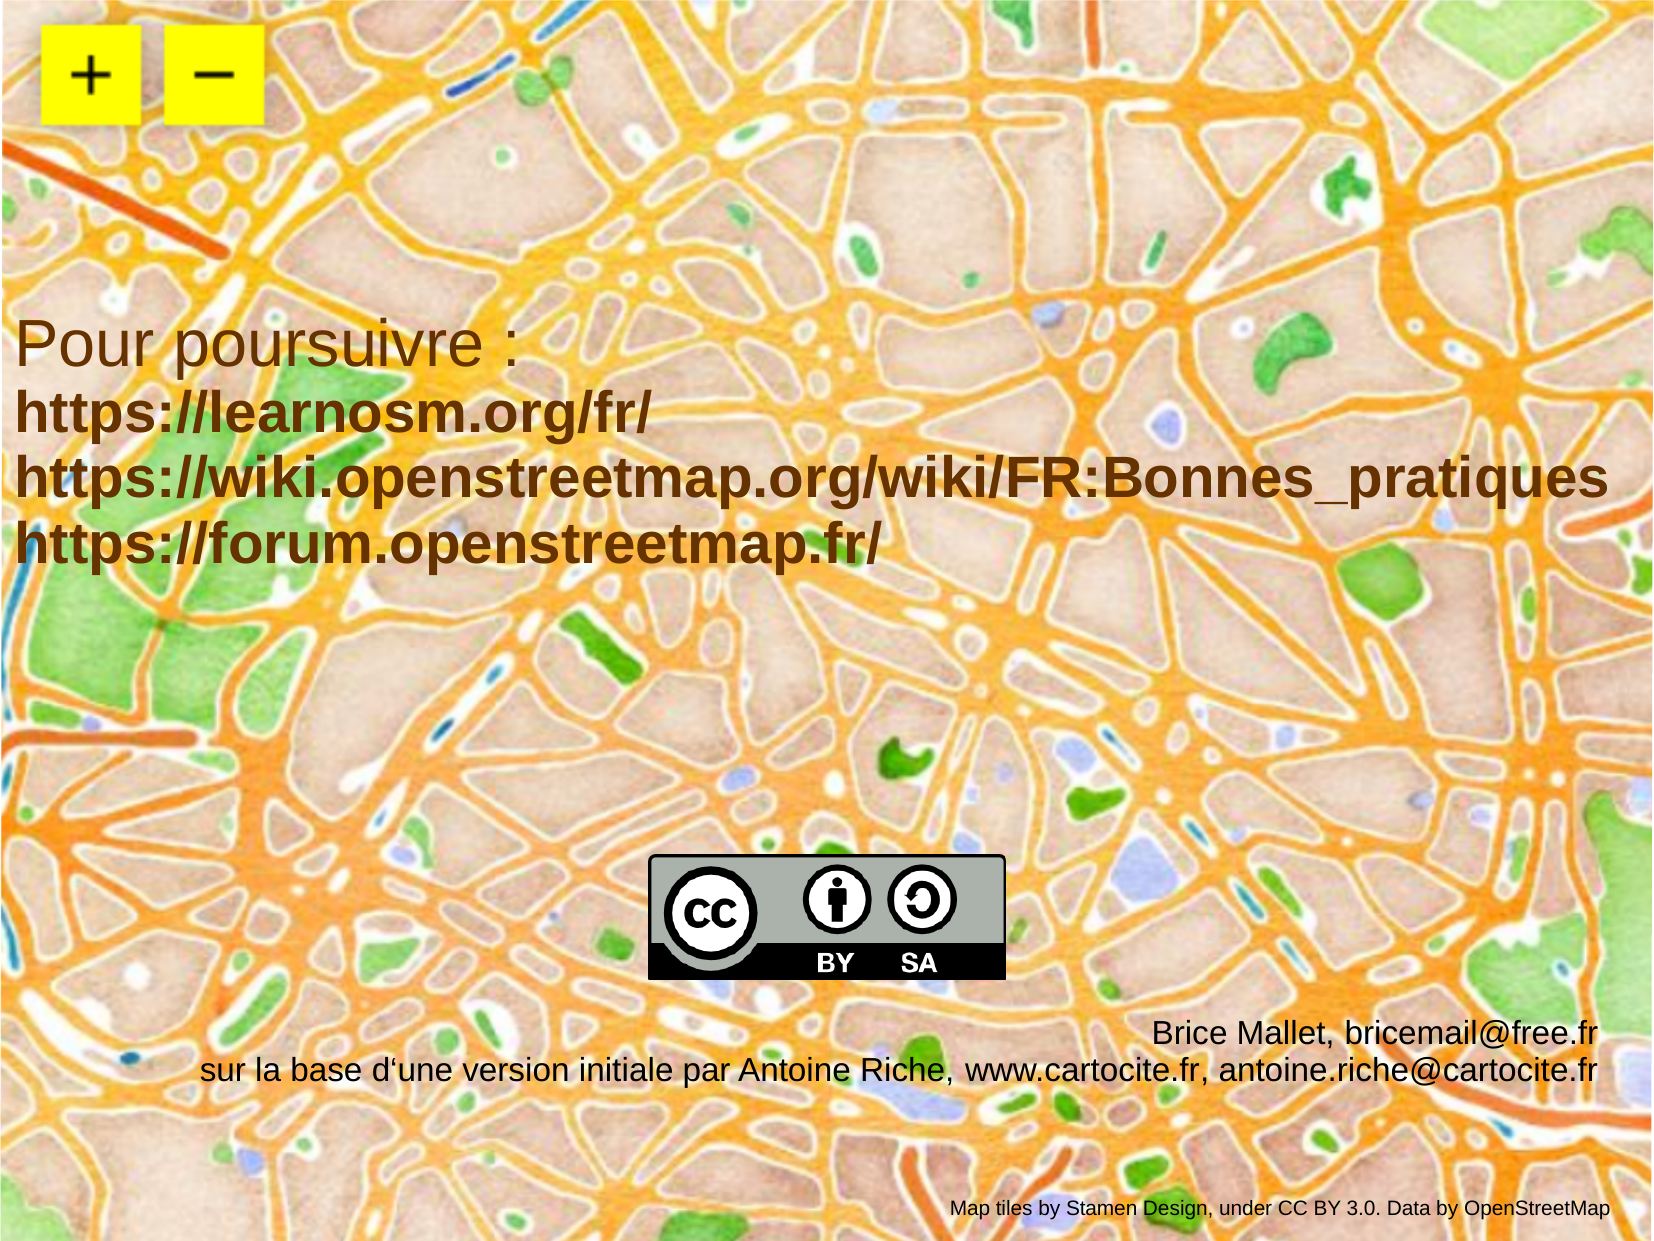

Pour poursuivre :
https://learnosm.org/fr/
https://wiki.openstreetmap.org/wiki/FR:Bonnes_pratiques
https://forum.openstreetmap.fr/
Brice Mallet, bricemail@free.fr
sur la base d‘une version initiale par Antoine Riche, www.cartocite.fr, antoine.riche@cartocite.fr
Map tiles by Stamen Design, under CC BY 3.0. Data by OpenStreetMap